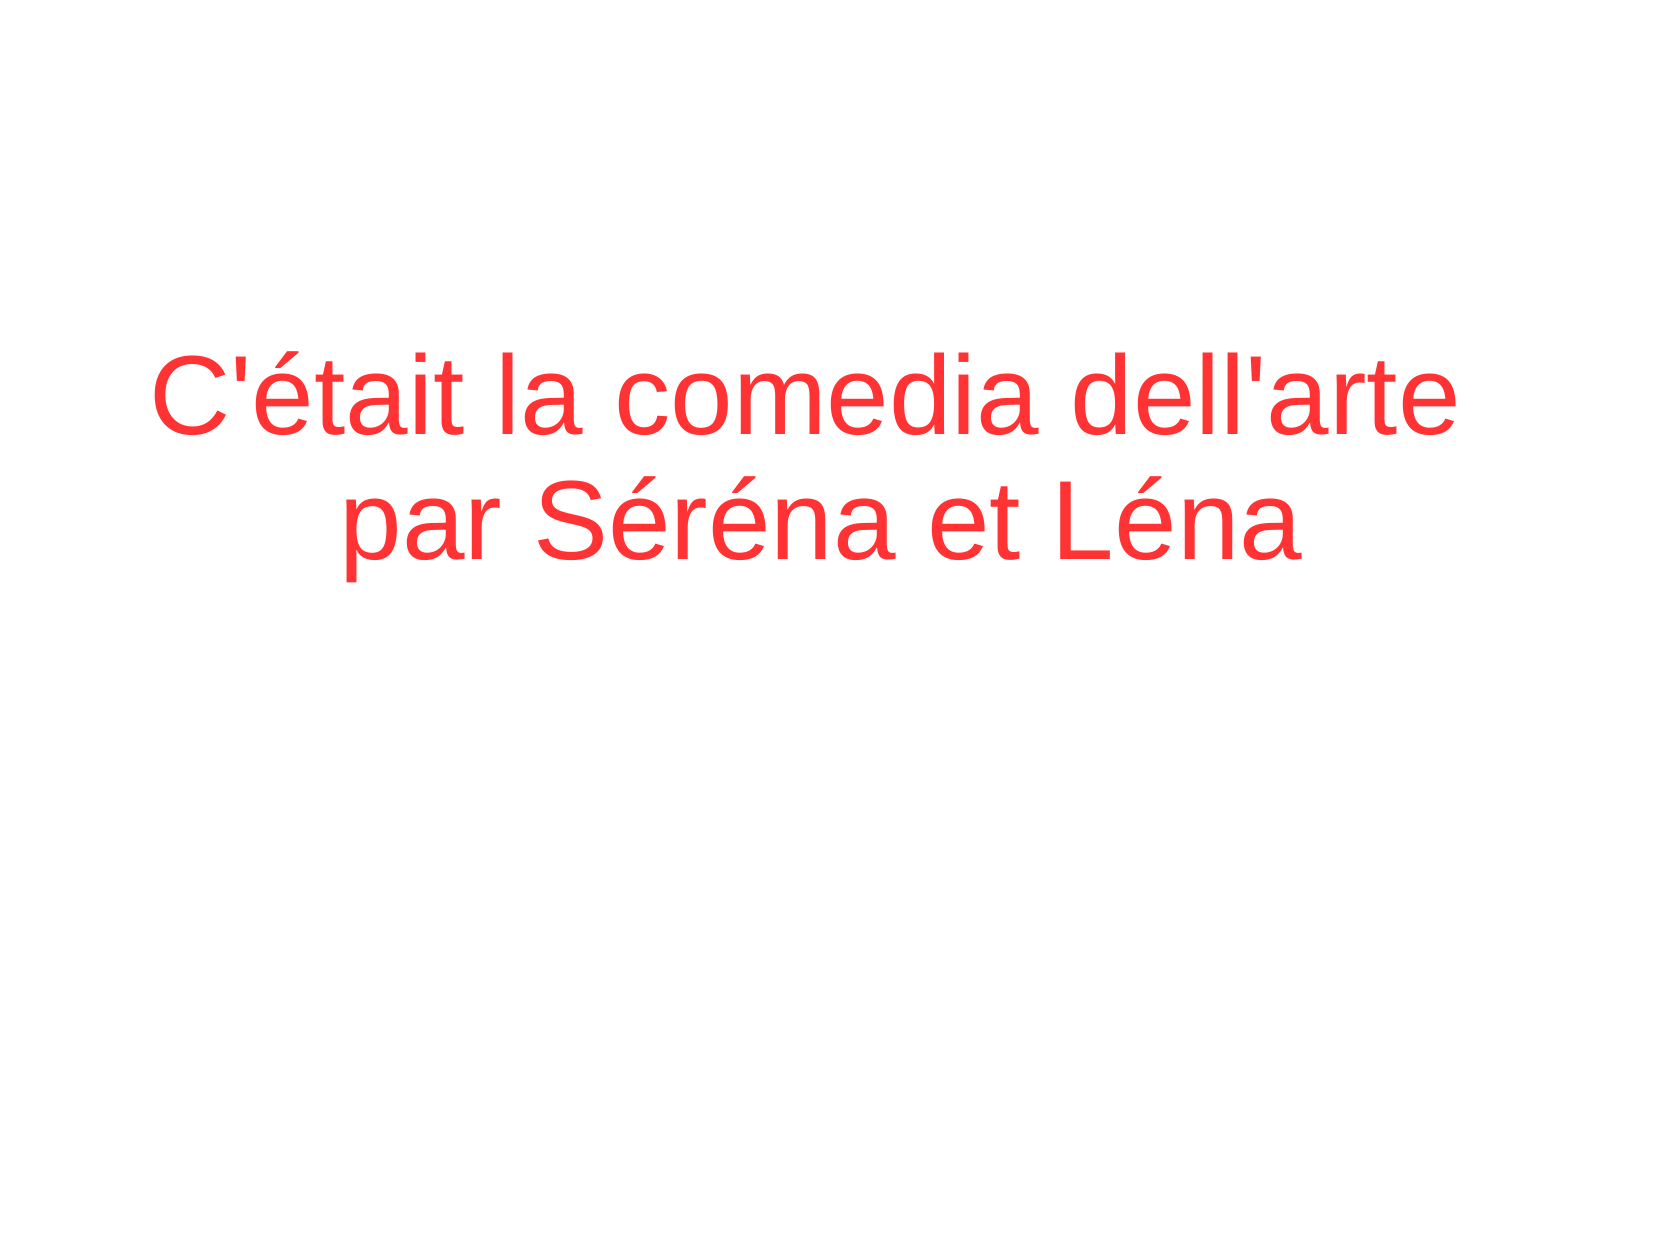

# C'était la comedia dell'arte par Séréna et Léna